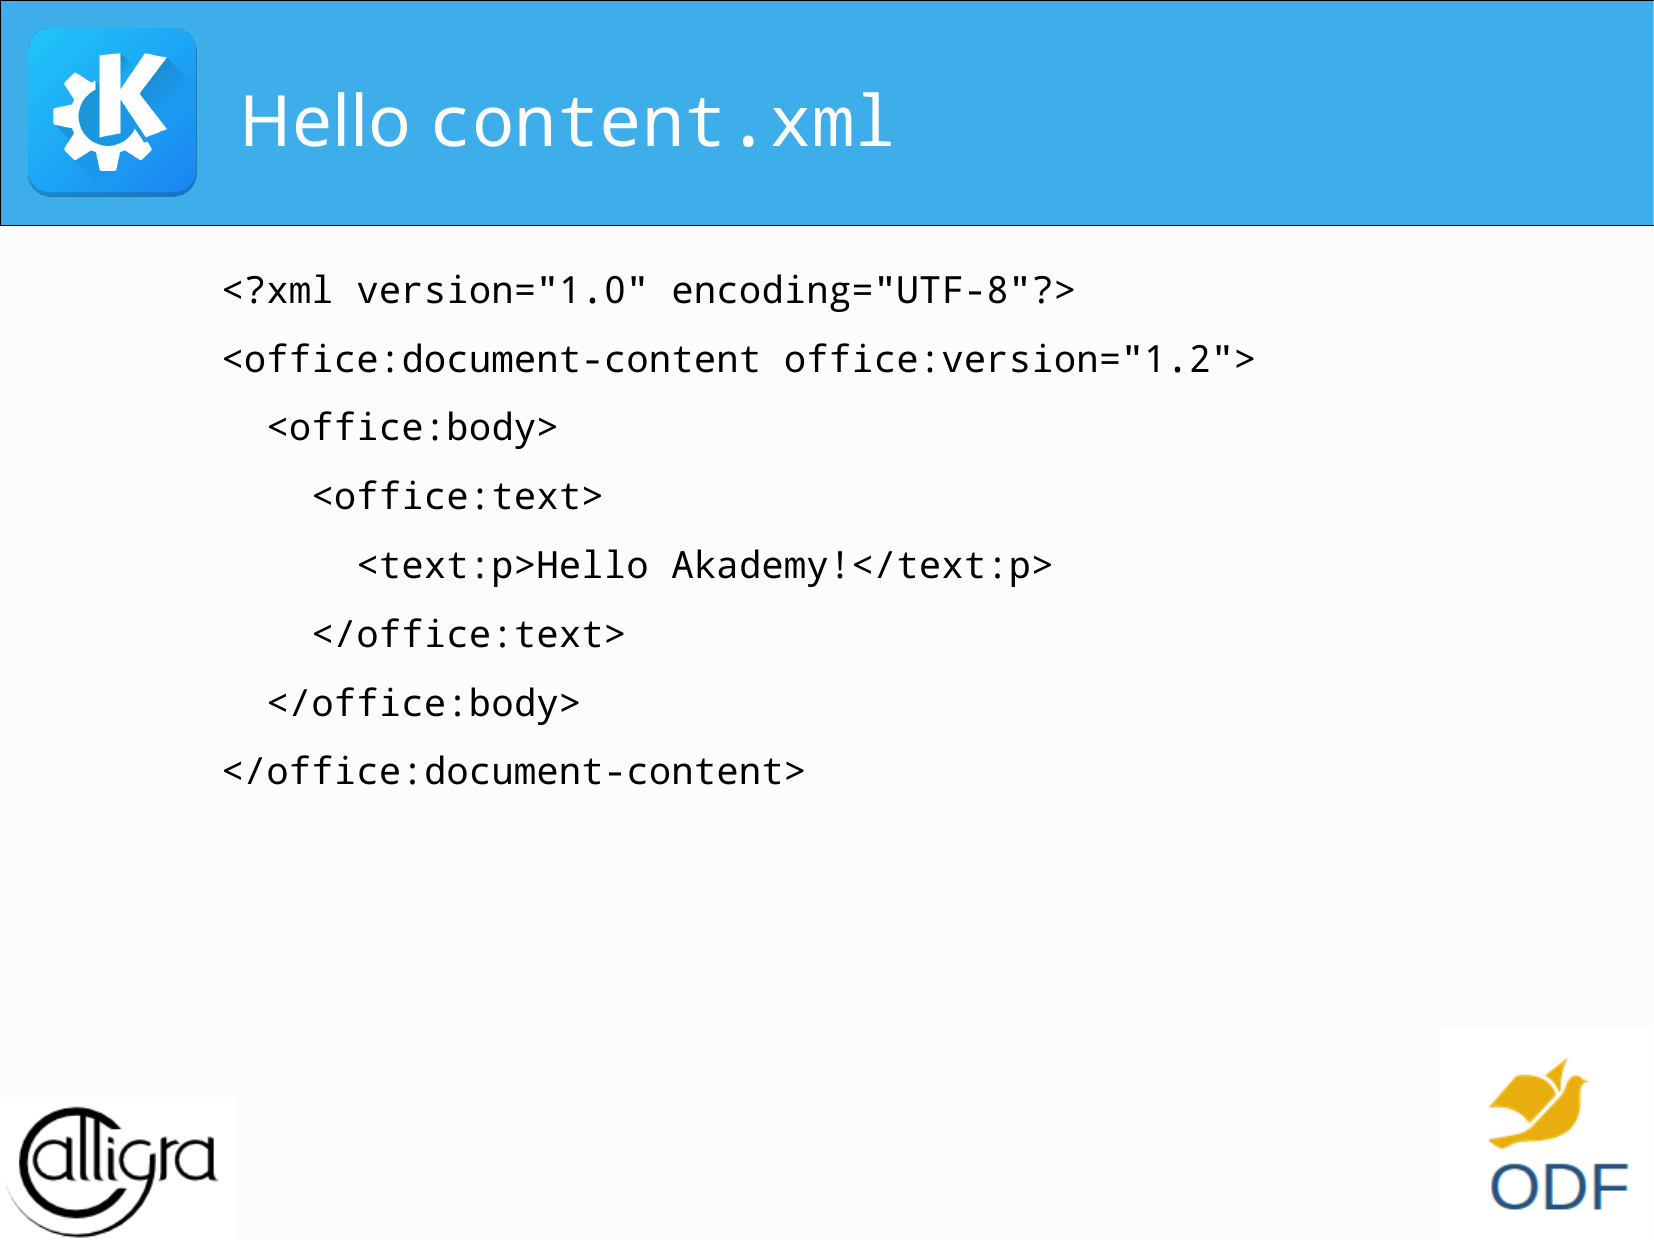

Hello content.xml
<?xml version="1.0" encoding="UTF-8"?>
<office:document-content office:version="1.2">
 <office:body>
 <office:text>
 <text:p>Hello Akademy!</text:p>
 </office:text>
 </office:body>
</office:document-content>